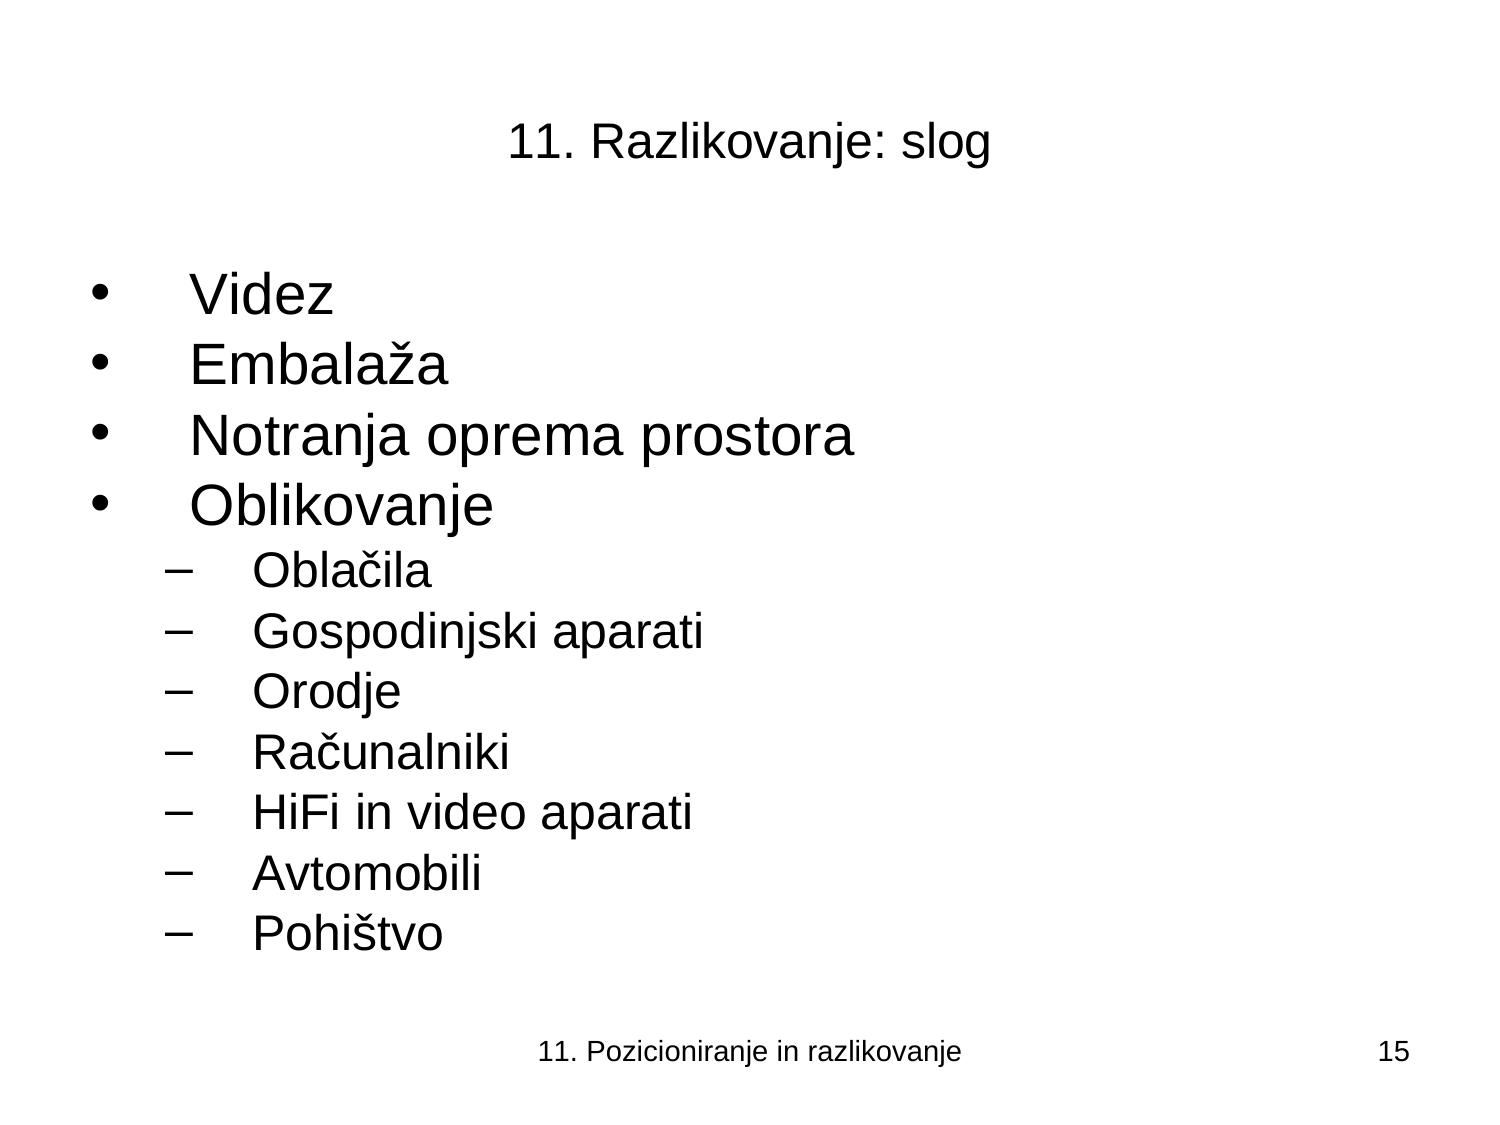

# 11. Razlikovanje: slog
Videz
Embalaža
Notranja oprema prostora
Oblikovanje
Oblačila
Gospodinjski aparati
Orodje
Računalniki
HiFi in video aparati
Avtomobili
Pohištvo
11. Pozicioniranje in razlikovanje